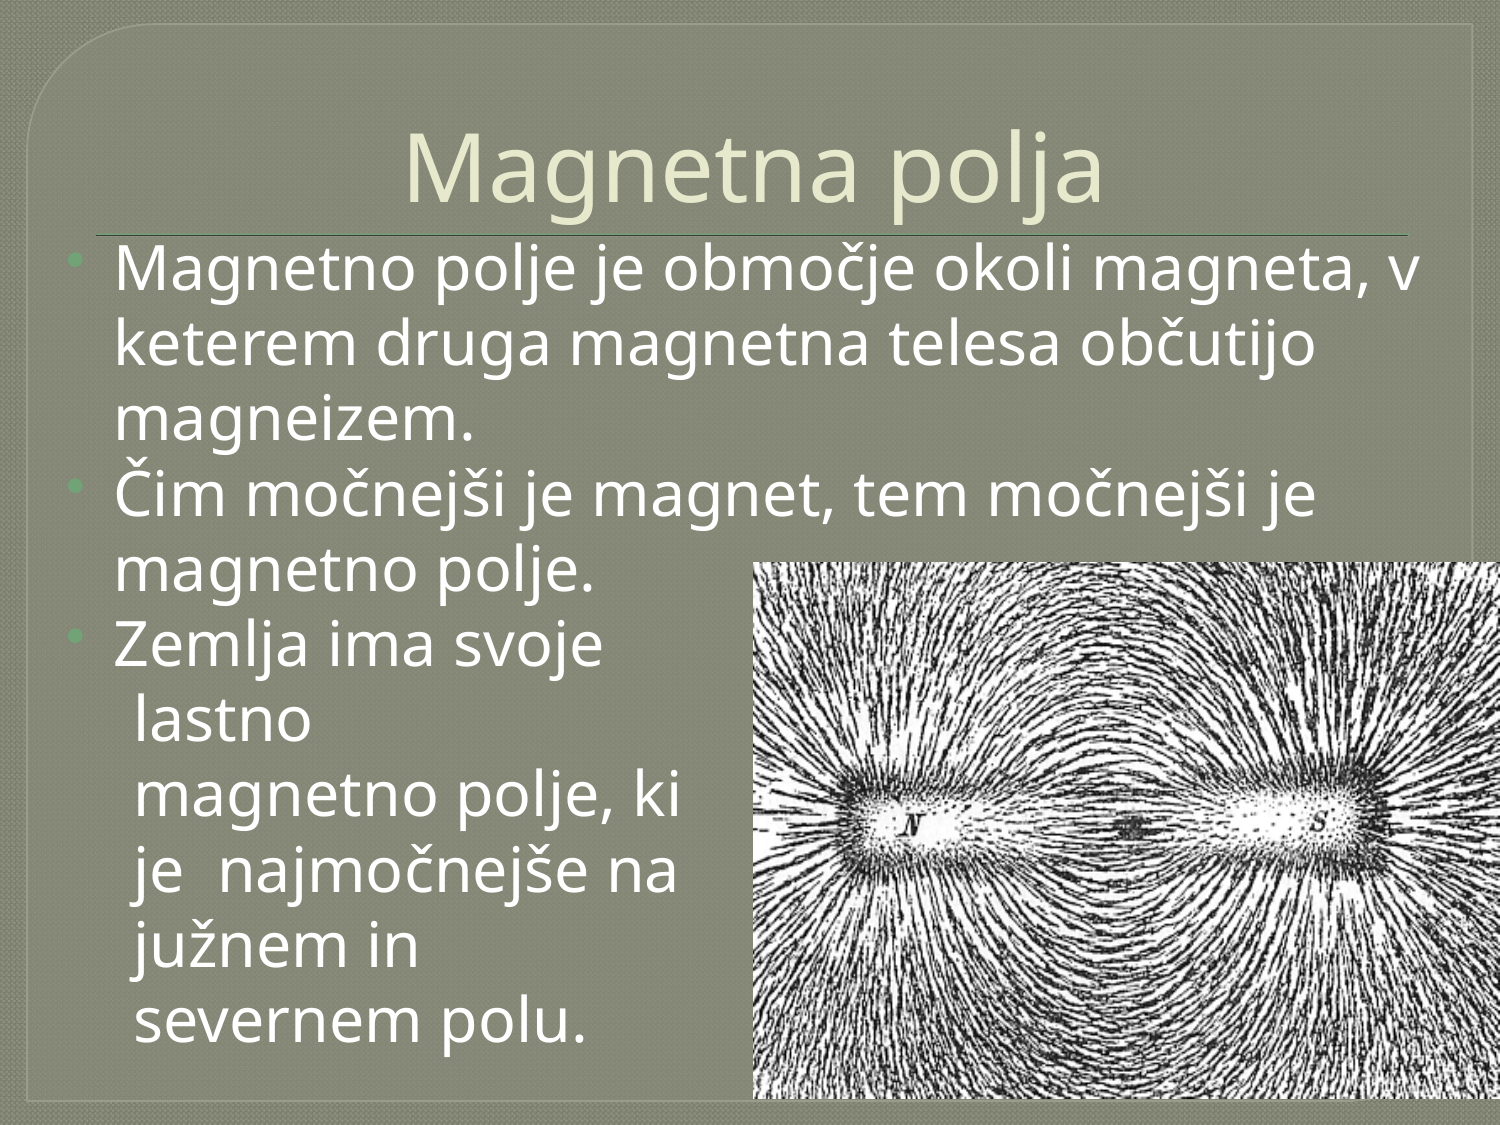

# Magnetna polja
Magnetno polje je območje okoli magneta, v keterem druga magnetna telesa občutijo magneizem.
Čim močnejši je magnet, tem močnejši je magnetno polje.
Zemlja ima svoje
 lastno
 magnetno polje, ki
 je najmočnejše na
 južnem in
 severnem polu.